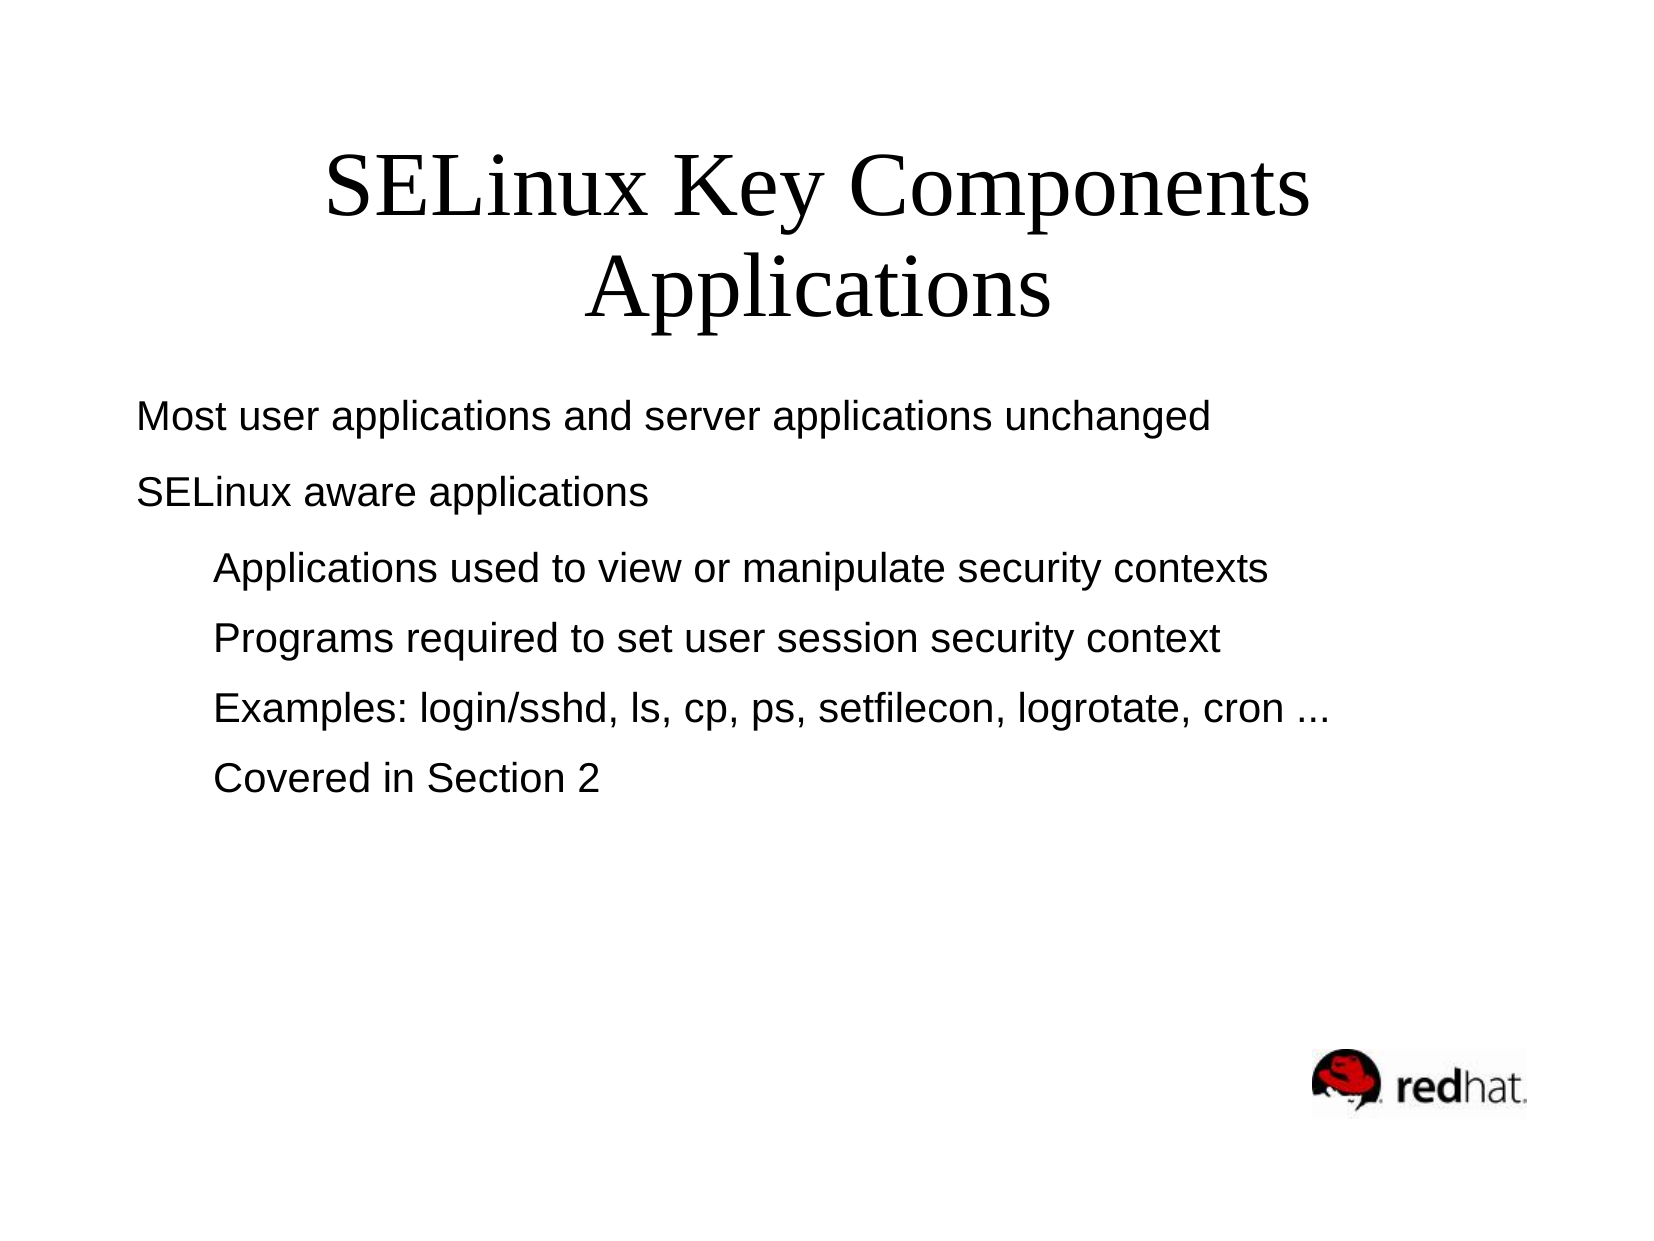

# SELinux Key Components Applications
Most user applications and server applications unchanged
SELinux aware applications
Applications used to view or manipulate security contexts
Programs required to set user session security context
Examples: login/sshd, ls, cp, ps, setfilecon, logrotate, cron ...
Covered in Section 2